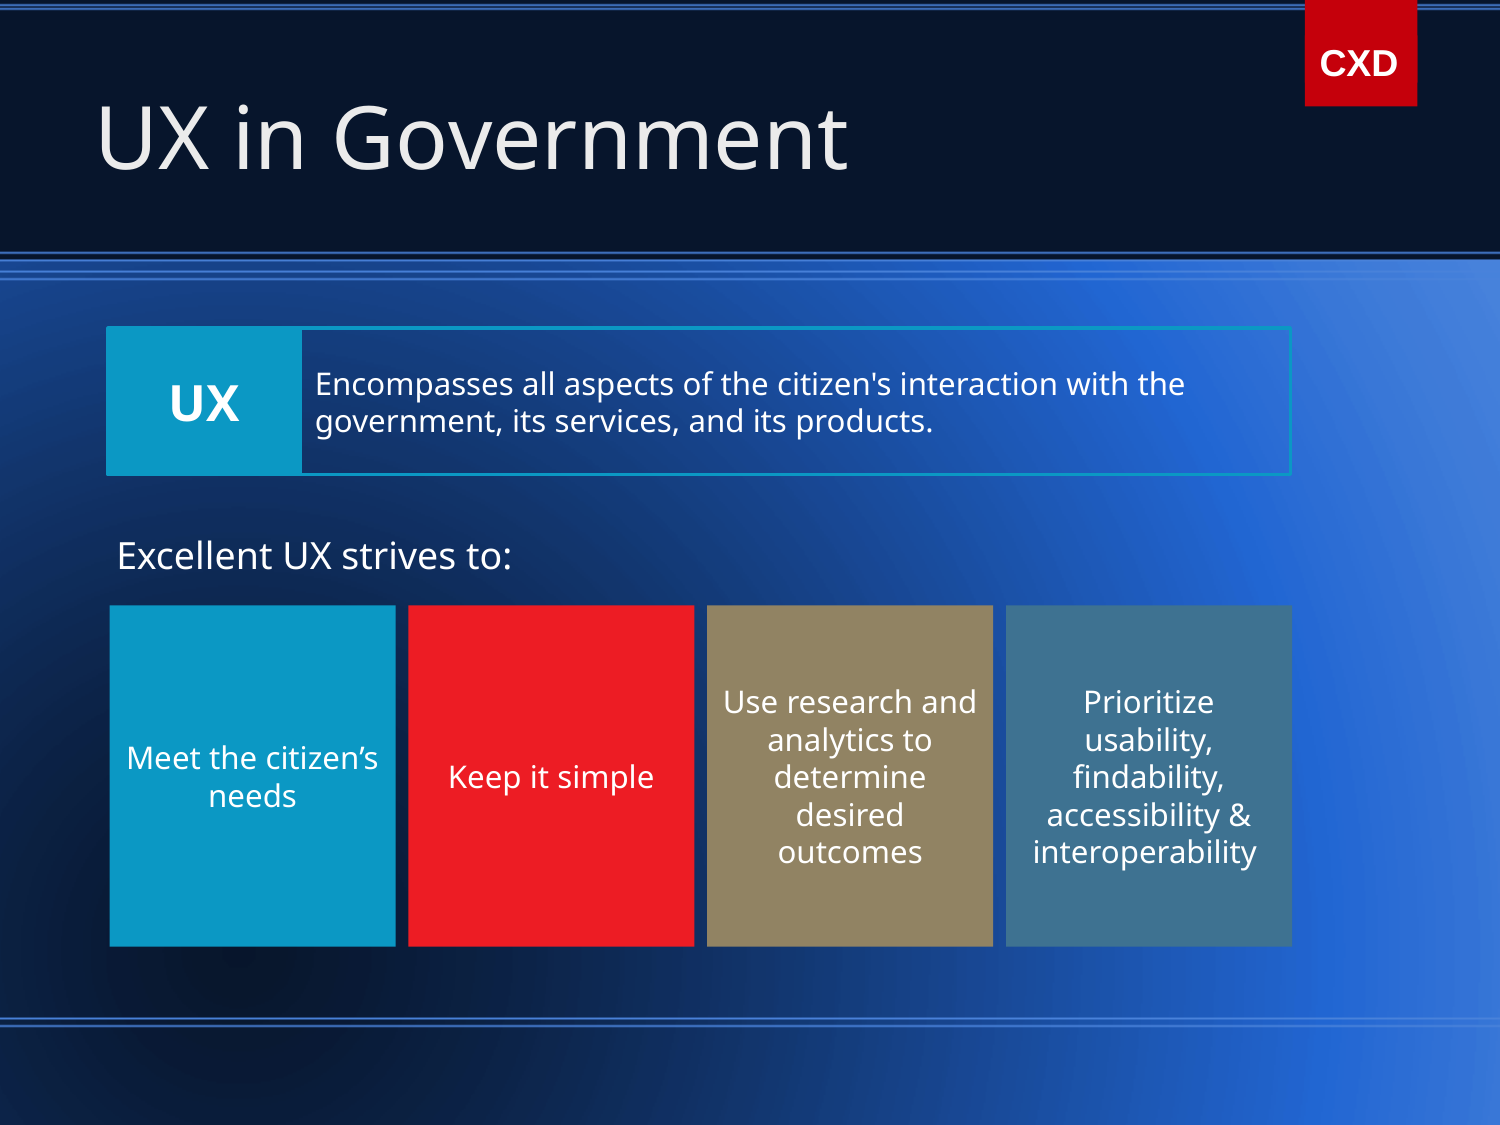

# UX in Government
UX
Encompasses all aspects of the citizen's interaction with the government, its services, and its products.
Excellent UX strives to:
Meet the citizen’s needs
Keep it simple
Use research and analytics to determine desired outcomes
Prioritize usability, findability, accessibility & interoperability